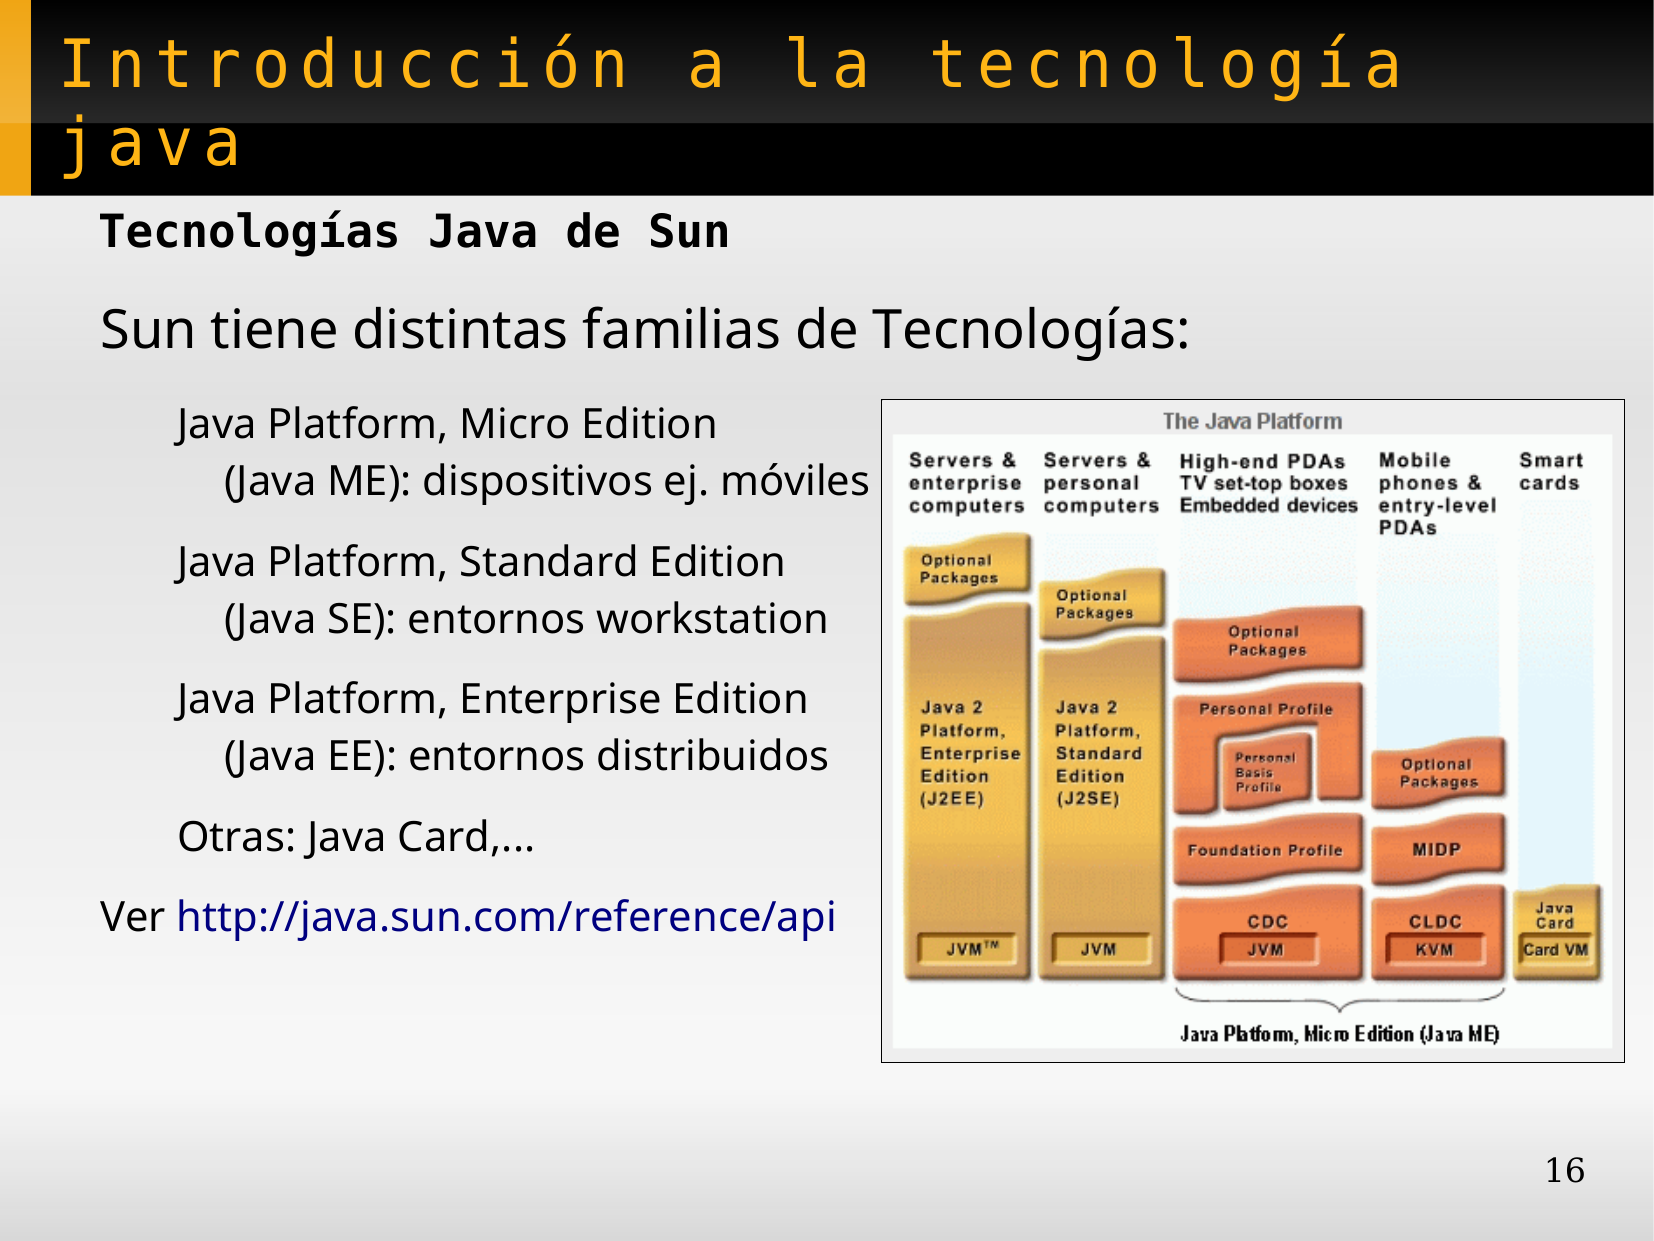

# Introducción a la tecnología java
Tecnologías Java de Sun
Sun tiene distintas familias de Tecnologías:
Java Platform, Micro Edition
(Java ME): dispositivos ej. móviles
Java Platform, Standard Edition
(Java SE): entornos workstation
Java Platform, Enterprise Edition
(Java EE): entornos distribuidos
Otras: Java Card,...
Ver http://java.sun.com/reference/api
16